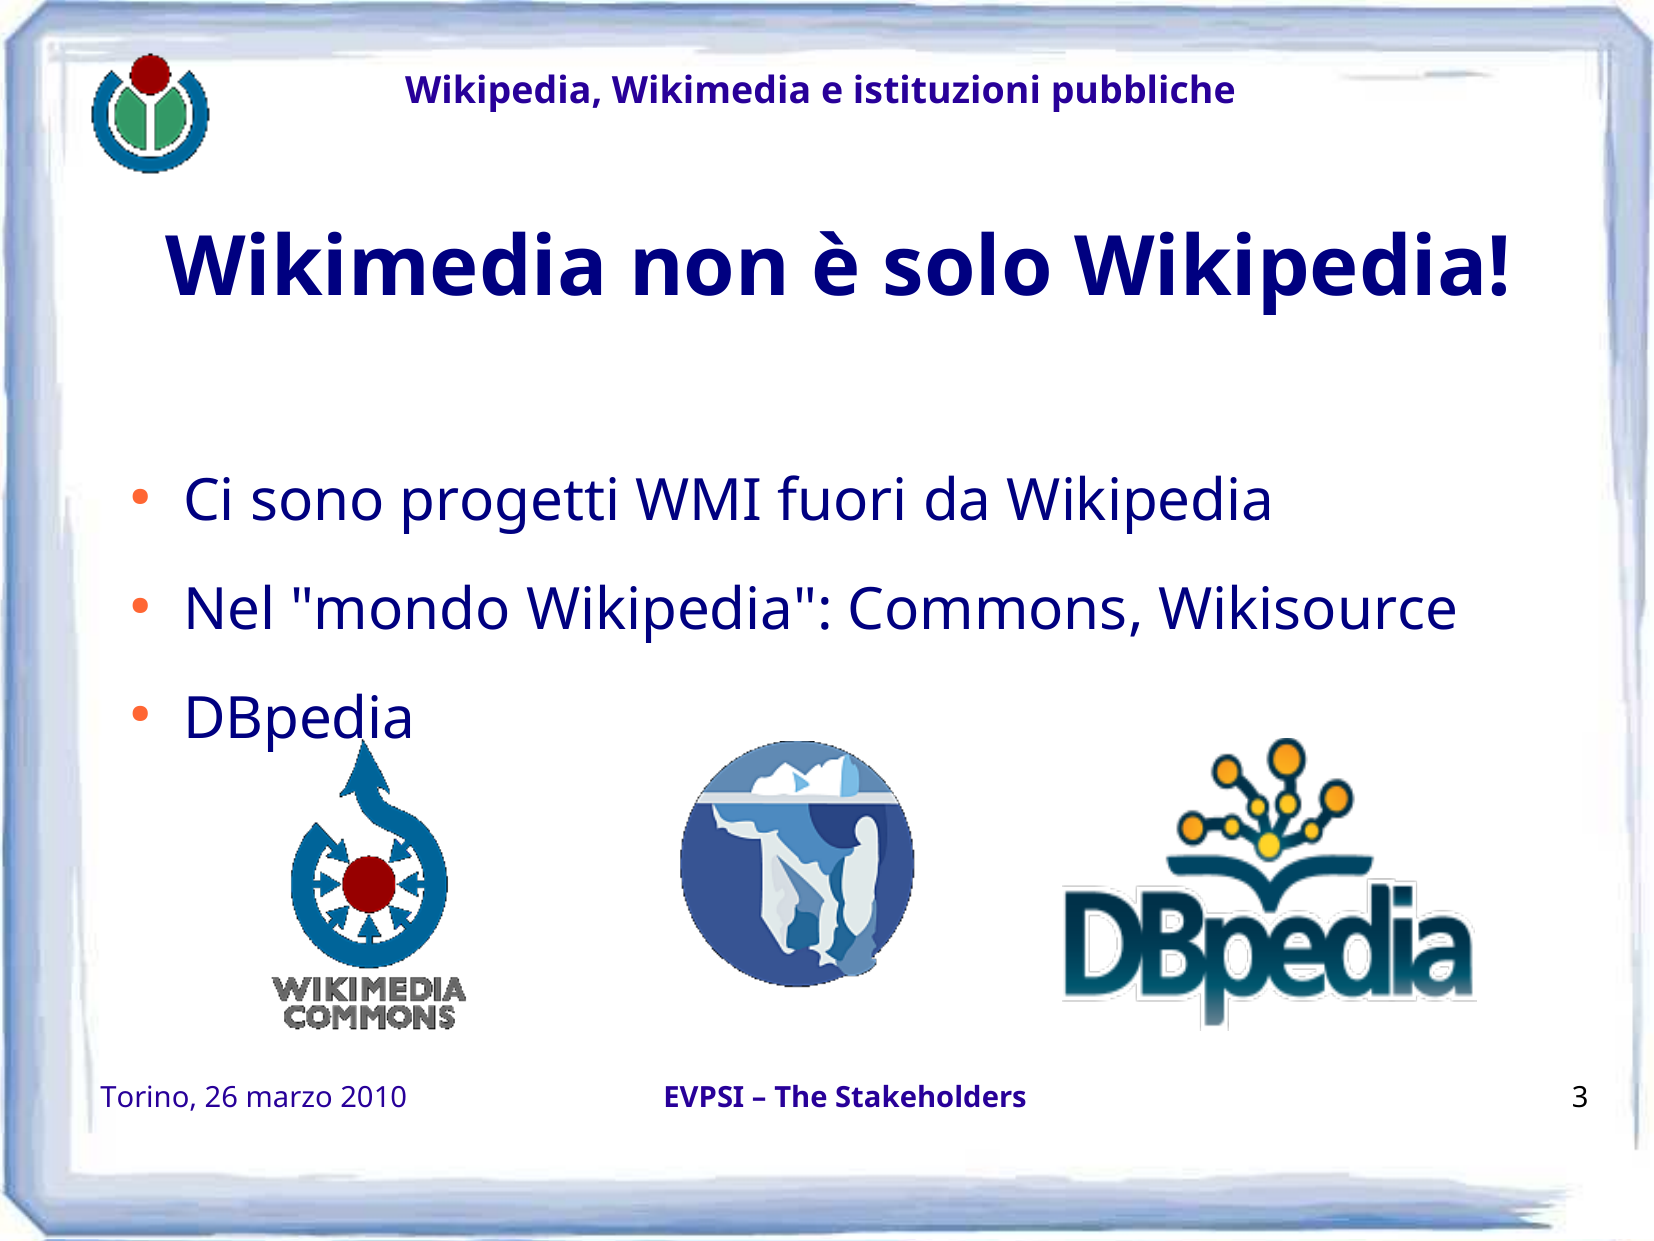

# Wikipedia, Wikimedia e istituzioni pubbliche
Wikimedia non è solo Wikipedia!
Ci sono progetti WMI fuori da Wikipedia
Nel "mondo Wikipedia": Commons, Wikisource
DBpedia
26 marzo 2010
EVPSI, Torino
3